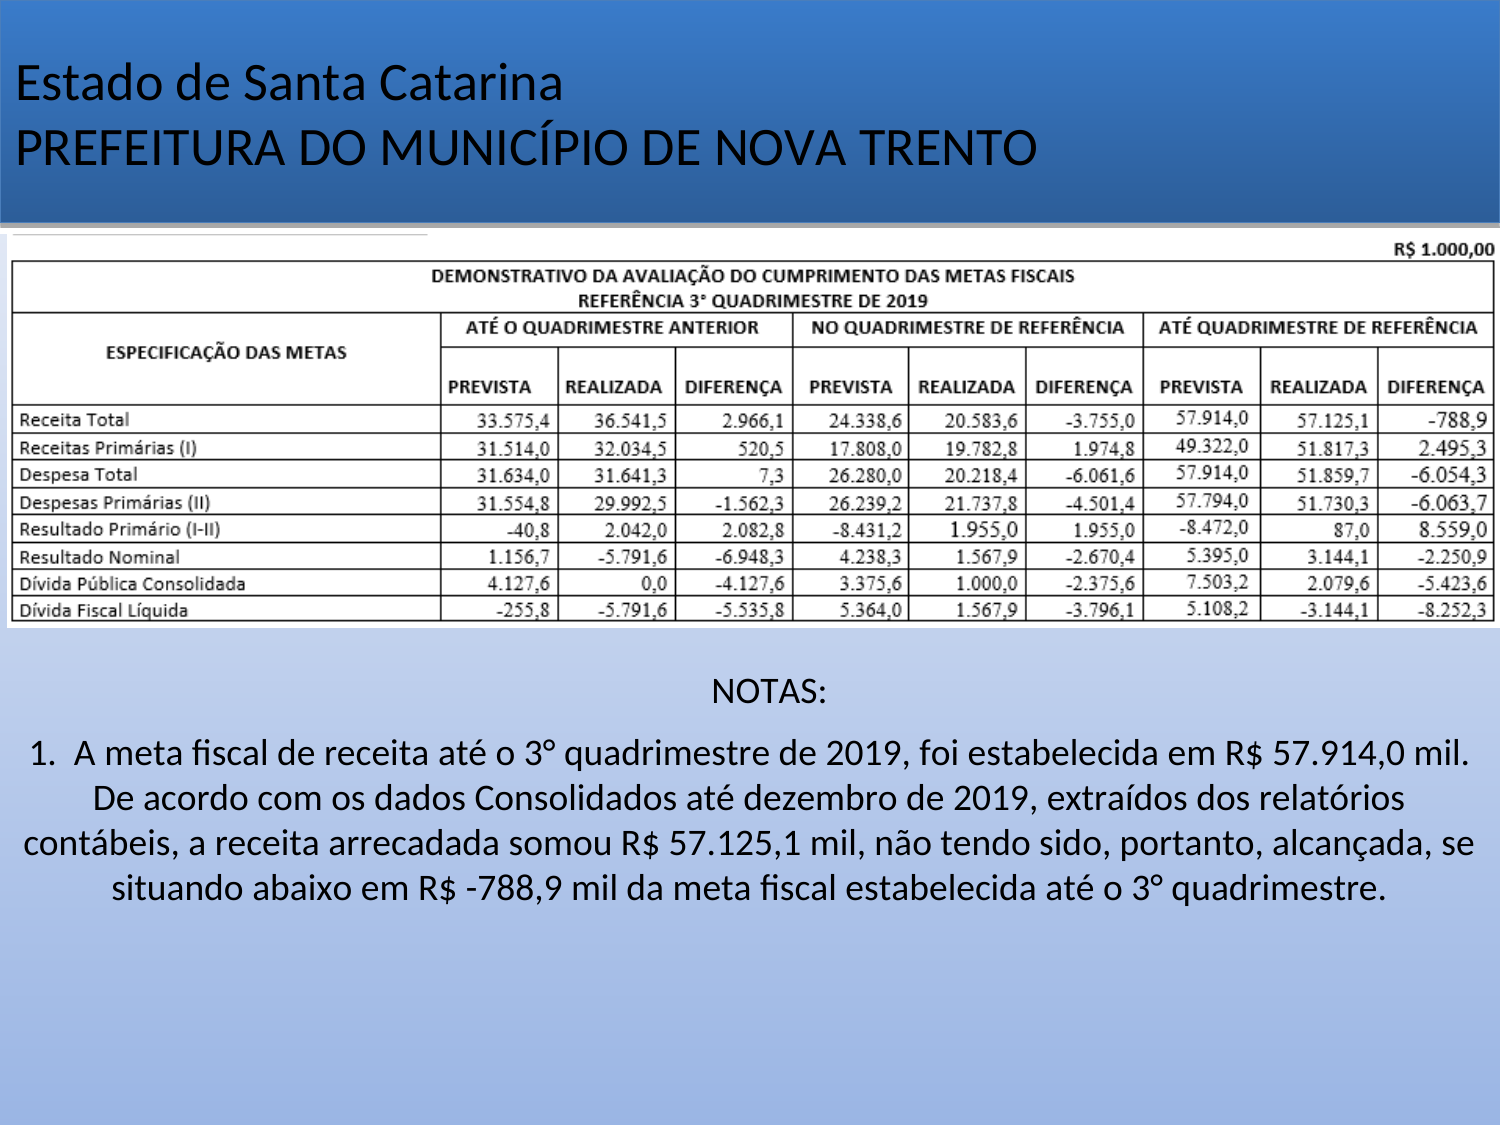

# Estado de Santa Catarina PREFEITURA DO MUNICÍPIO DE NOVA TRENTO
NOTAS:
1. A meta fiscal de receita até o 3° quadrimestre de 2019, foi estabelecida em R$ 57.914,0 mil. De acordo com os dados Consolidados até dezembro de 2019, extraídos dos relatórios contábeis, a receita arrecadada somou R$ 57.125,1 mil, não tendo sido, portanto, alcançada, se situando abaixo em R$ -788,9 mil da meta fiscal estabelecida até o 3° quadrimestre.